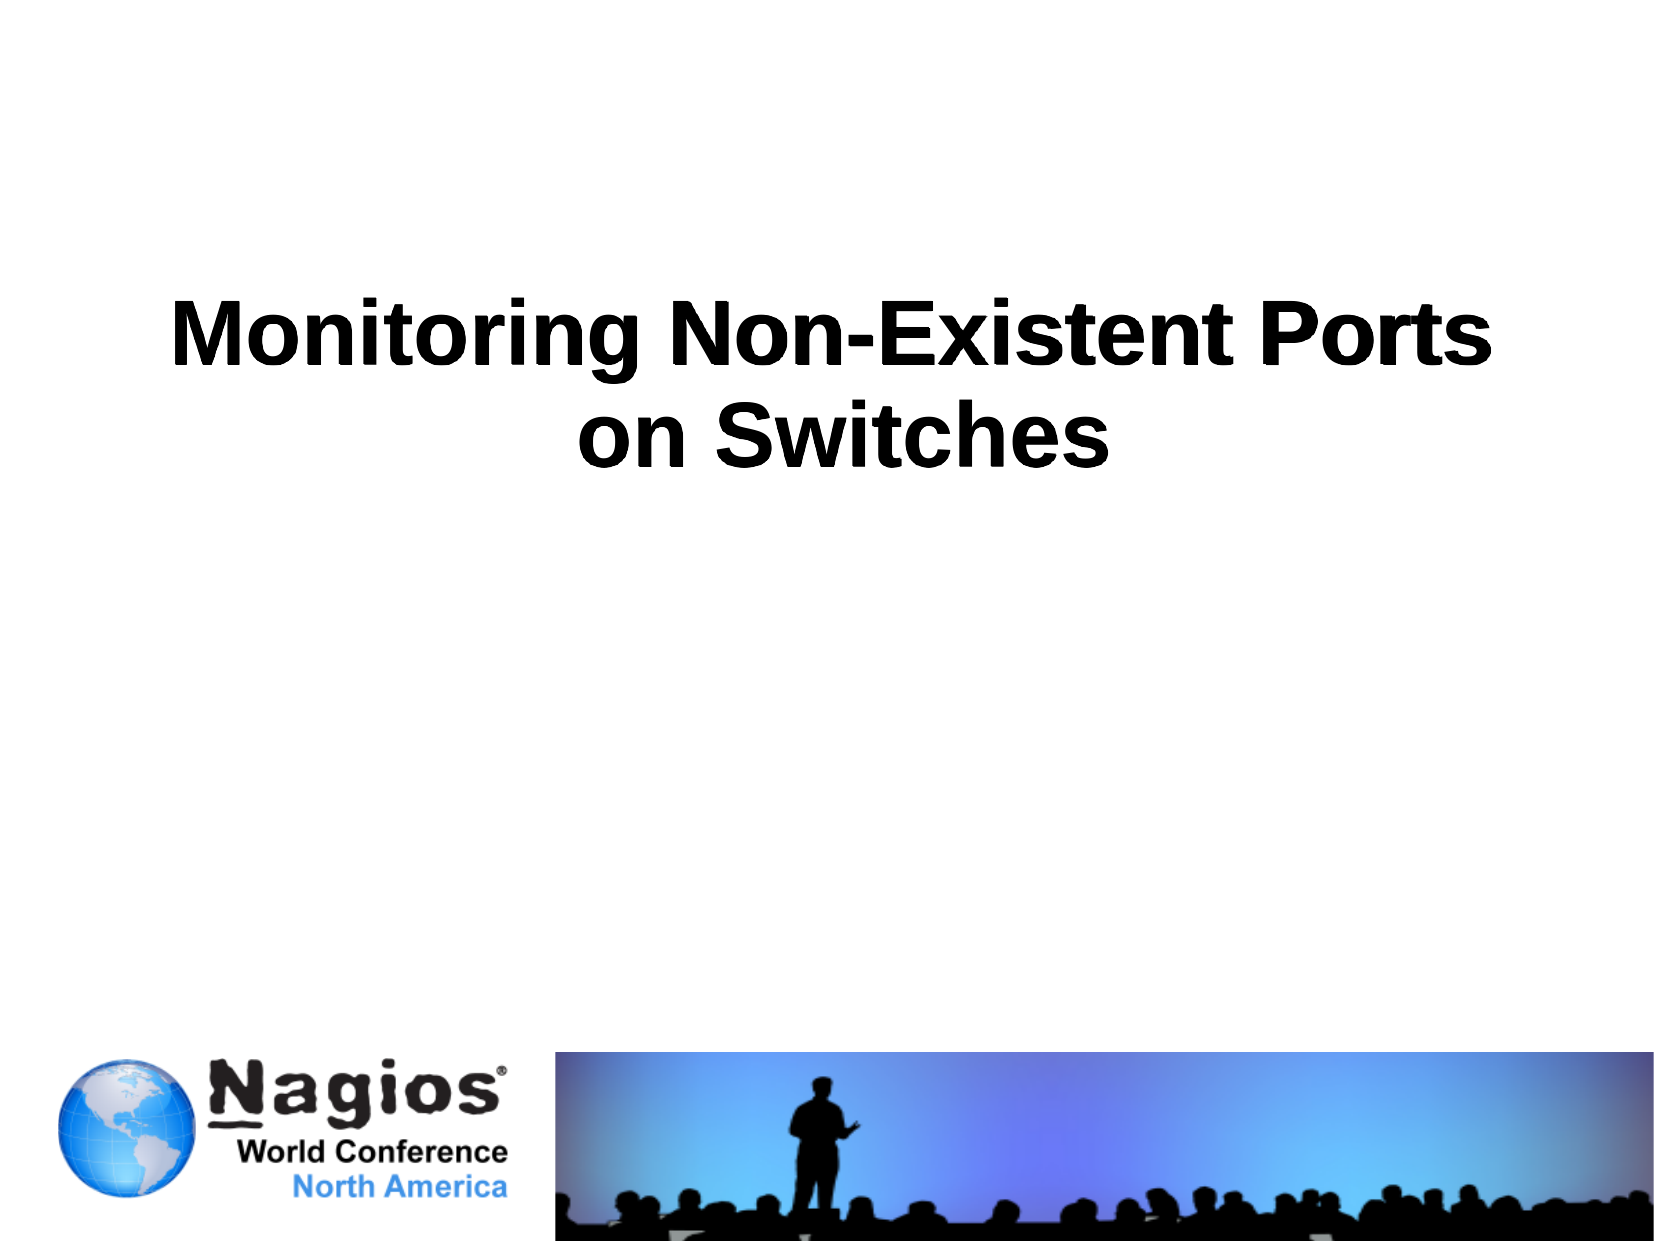

# Monitoring Non-Existent Ports on Switches
2011
Nagios World Conference
42